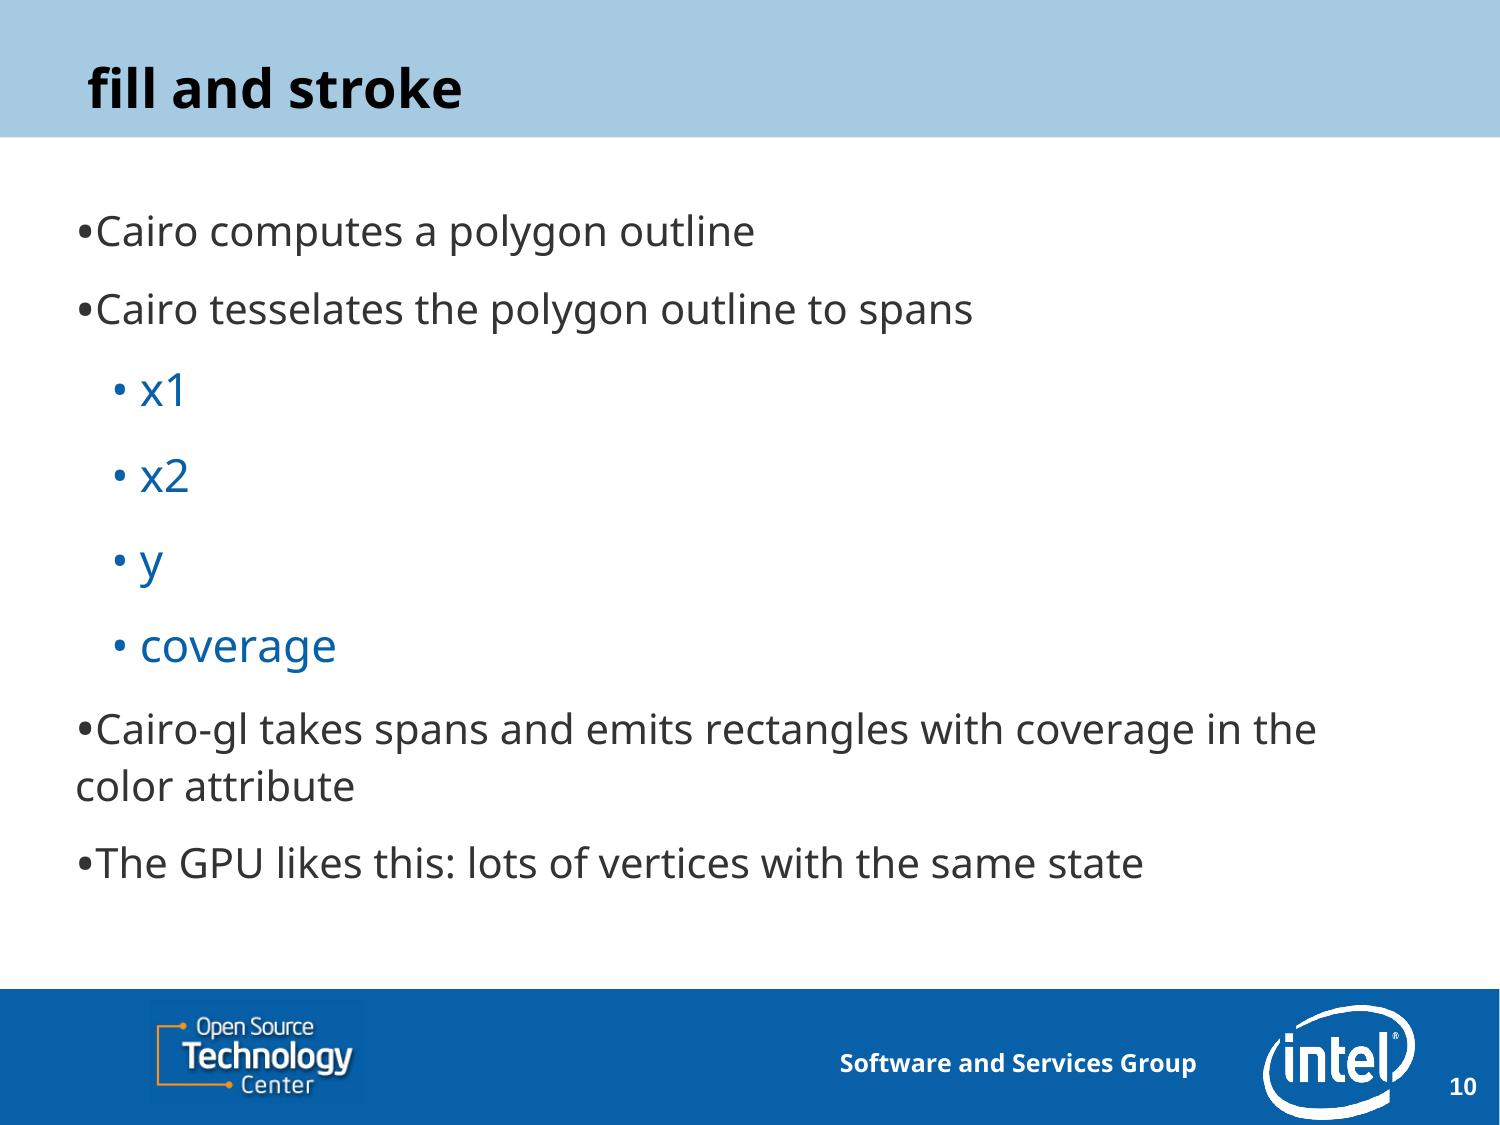

# fill and stroke
Cairo computes a polygon outline
Cairo tesselates the polygon outline to spans
x1
x2
y
coverage
Cairo-gl takes spans and emits rectangles with coverage in the color attribute
The GPU likes this: lots of vertices with the same state